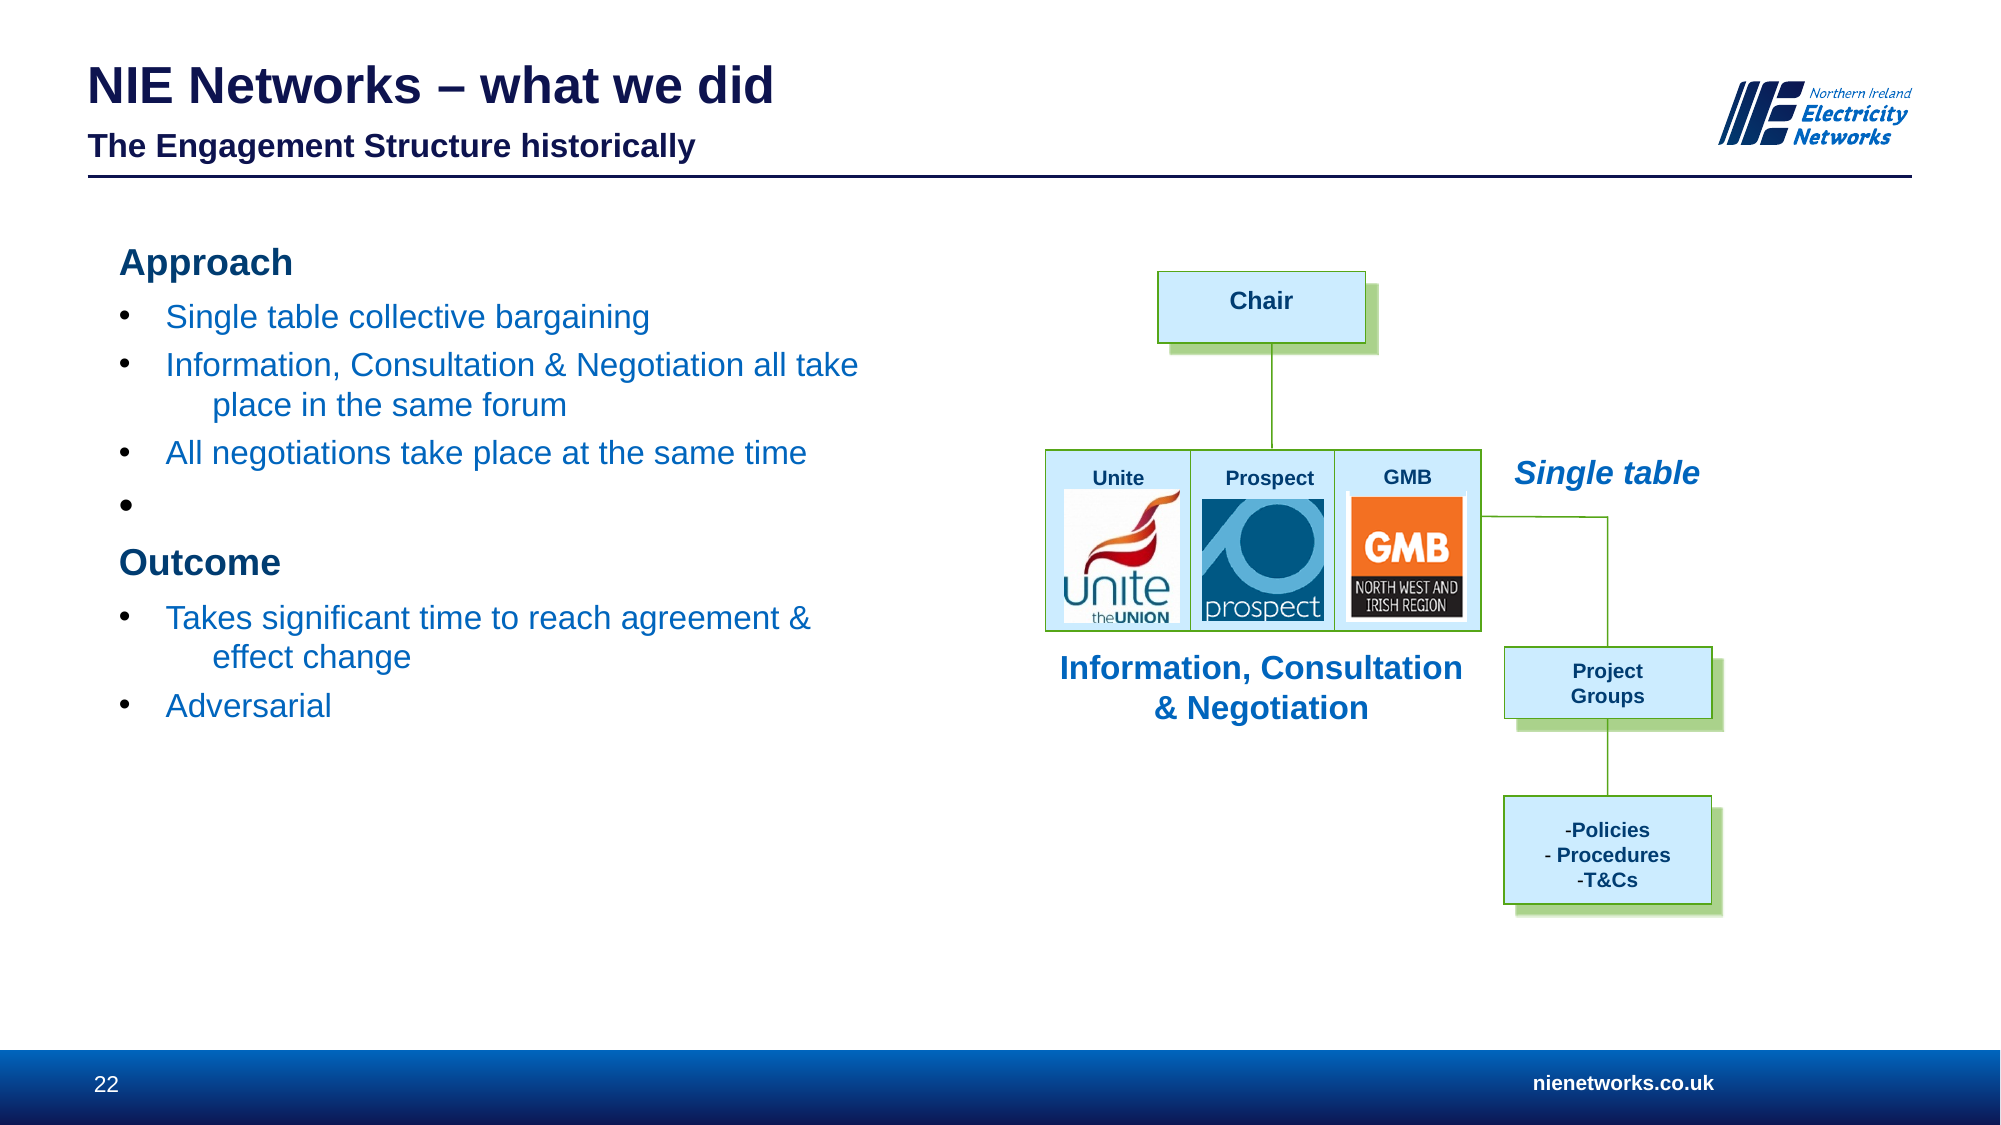

# NIE Networks – what we did The Engagement Structure historically
Approach
Single table collective bargaining
Information, Consultation & Negotiation all take place in the same forum
All negotiations take place at the same time
Outcome
Takes significant time to reach agreement & effect change
Adversarial
Chair
Single table
Unite
Prospect
GMB
Information, Consultation
& Negotiation
Project Groups
Policies
 Procedures
T&Cs